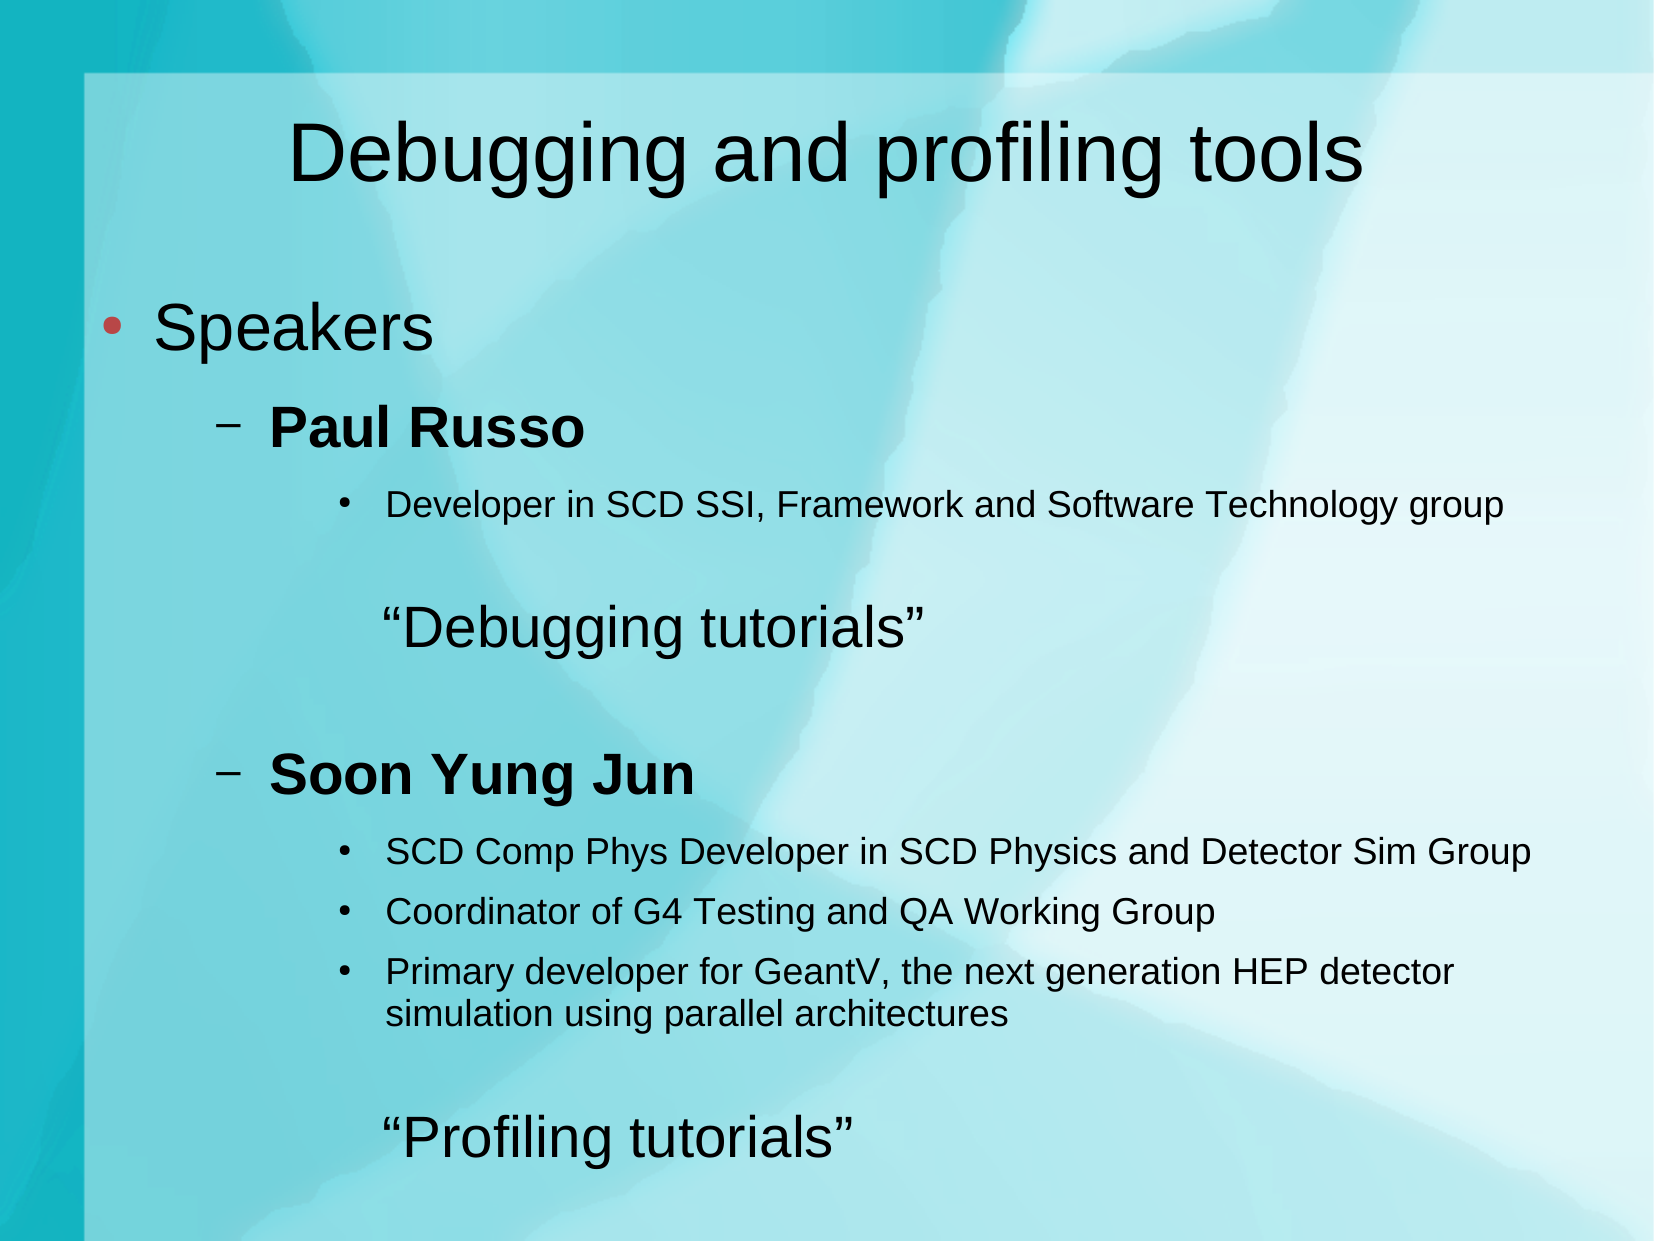

# Debugging and profiling tools
Speakers
Paul Russo
Developer in SCD SSI, Framework and Software Technology group
 “Debugging tutorials”
Soon Yung Jun
SCD Comp Phys Developer in SCD Physics and Detector Sim Group
Coordinator of G4 Testing and QA Working Group
Primary developer for GeantV, the next generation HEP detector simulation using parallel architectures
 “Profiling tutorials”